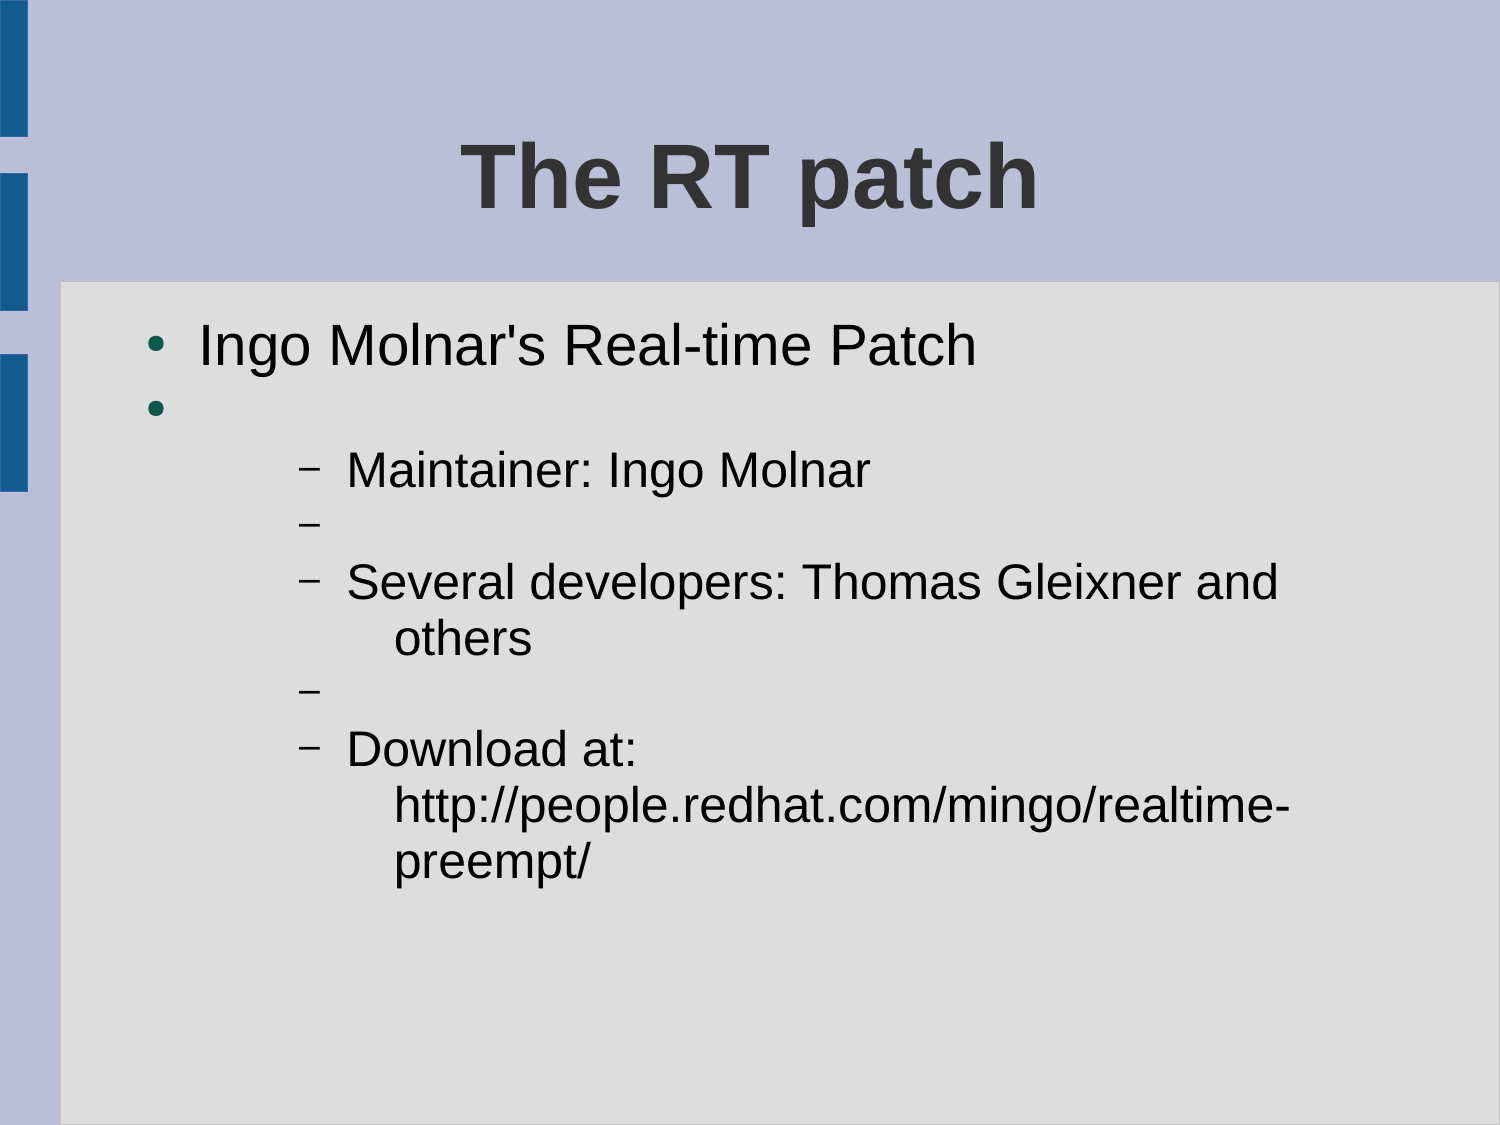

# The RT patch
Ingo Molnar's Real-time Patch
Maintainer: Ingo Molnar
Several developers: Thomas Gleixner and others
Download at: http://people.redhat.com/mingo/realtime-preempt/